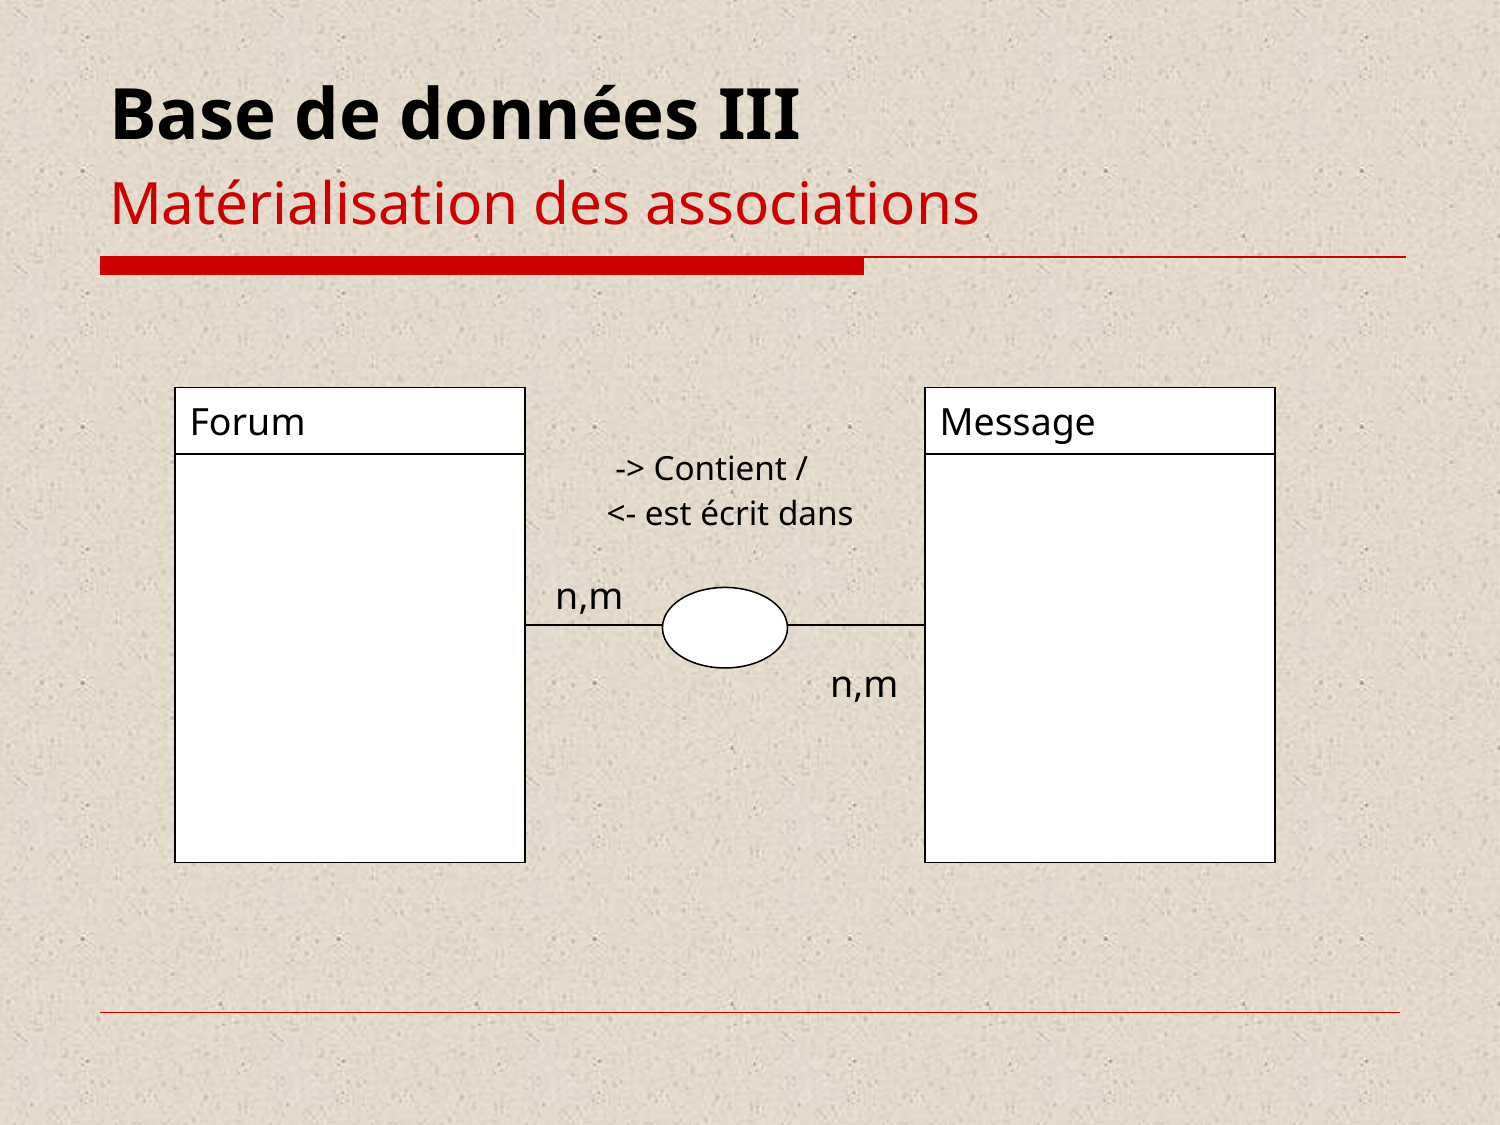

# Base de données III Matérialisation des associations
Forum
Message
 -> Contient /
<- est écrit dans
n,m
n,m